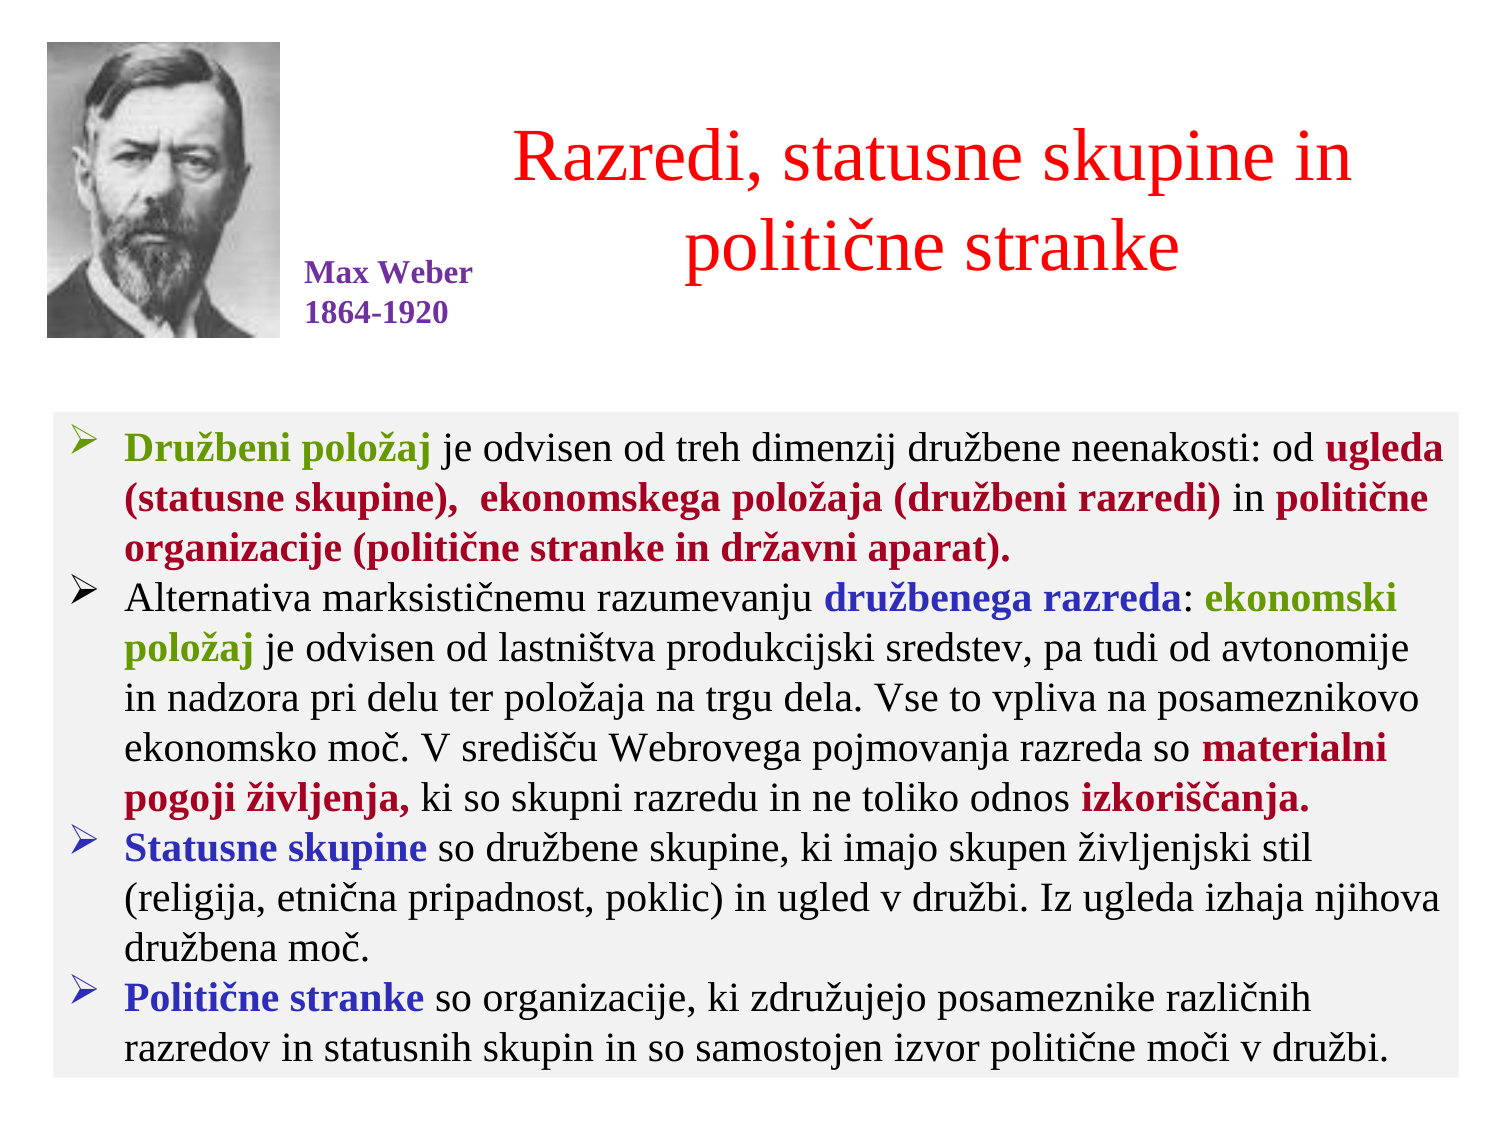

# Razredi, statusne skupine in politične stranke
Max Weber
1864-1920
Družbeni položaj je odvisen od treh dimenzij družbene neenakosti: od ugleda (statusne skupine), ekonomskega položaja (družbeni razredi) in politične organizacije (politične stranke in državni aparat).
Alternativa marksističnemu razumevanju družbenega razreda: ekonomski položaj je odvisen od lastništva produkcijski sredstev, pa tudi od avtonomije in nadzora pri delu ter položaja na trgu dela. Vse to vpliva na posameznikovo ekonomsko moč. V središču Webrovega pojmovanja razreda so materialni pogoji življenja, ki so skupni razredu in ne toliko odnos izkoriščanja.
Statusne skupine so družbene skupine, ki imajo skupen življenjski stil (religija, etnična pripadnost, poklic) in ugled v družbi. Iz ugleda izhaja njihova družbena moč.
Politične stranke so organizacije, ki združujejo posameznike različnih razredov in statusnih skupin in so samostojen izvor politične moči v družbi.